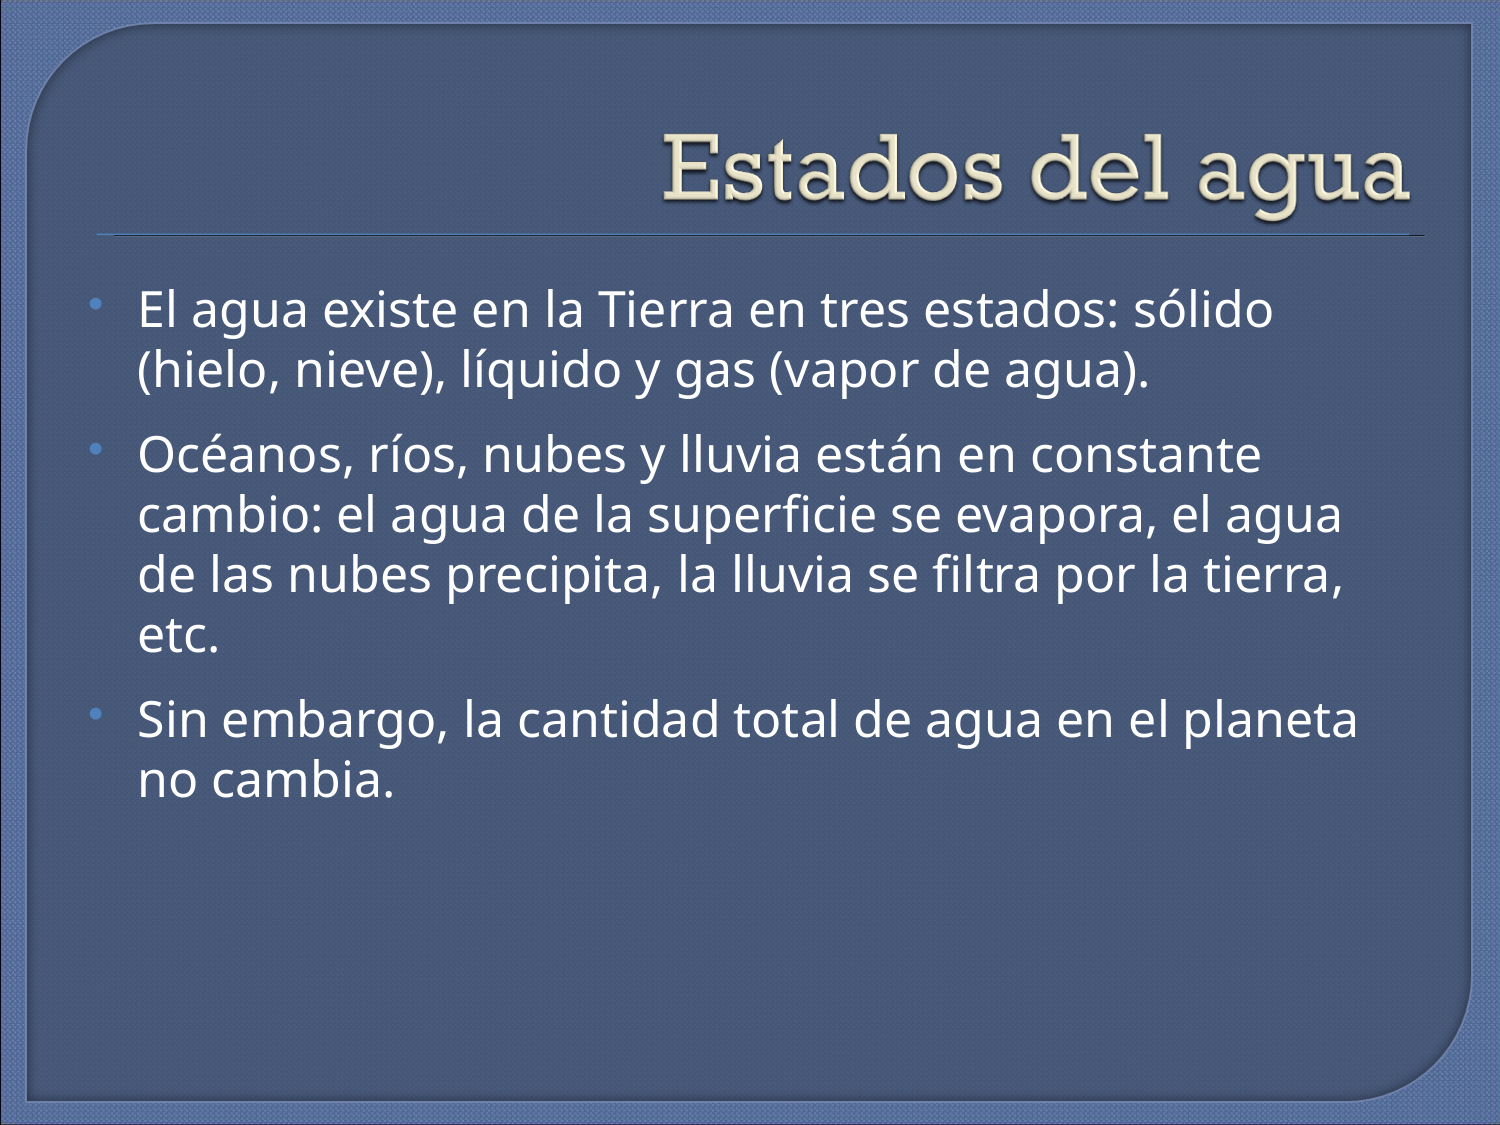

# El agua existe en la Tierra en tres estados: sólido (hielo, nieve), líquido y gas (vapor de agua).
Océanos, ríos, nubes y lluvia están en constante cambio: el agua de la superficie se evapora, el agua de las nubes precipita, la lluvia se filtra por la tierra, etc.
Sin embargo, la cantidad total de agua en el planeta no cambia.